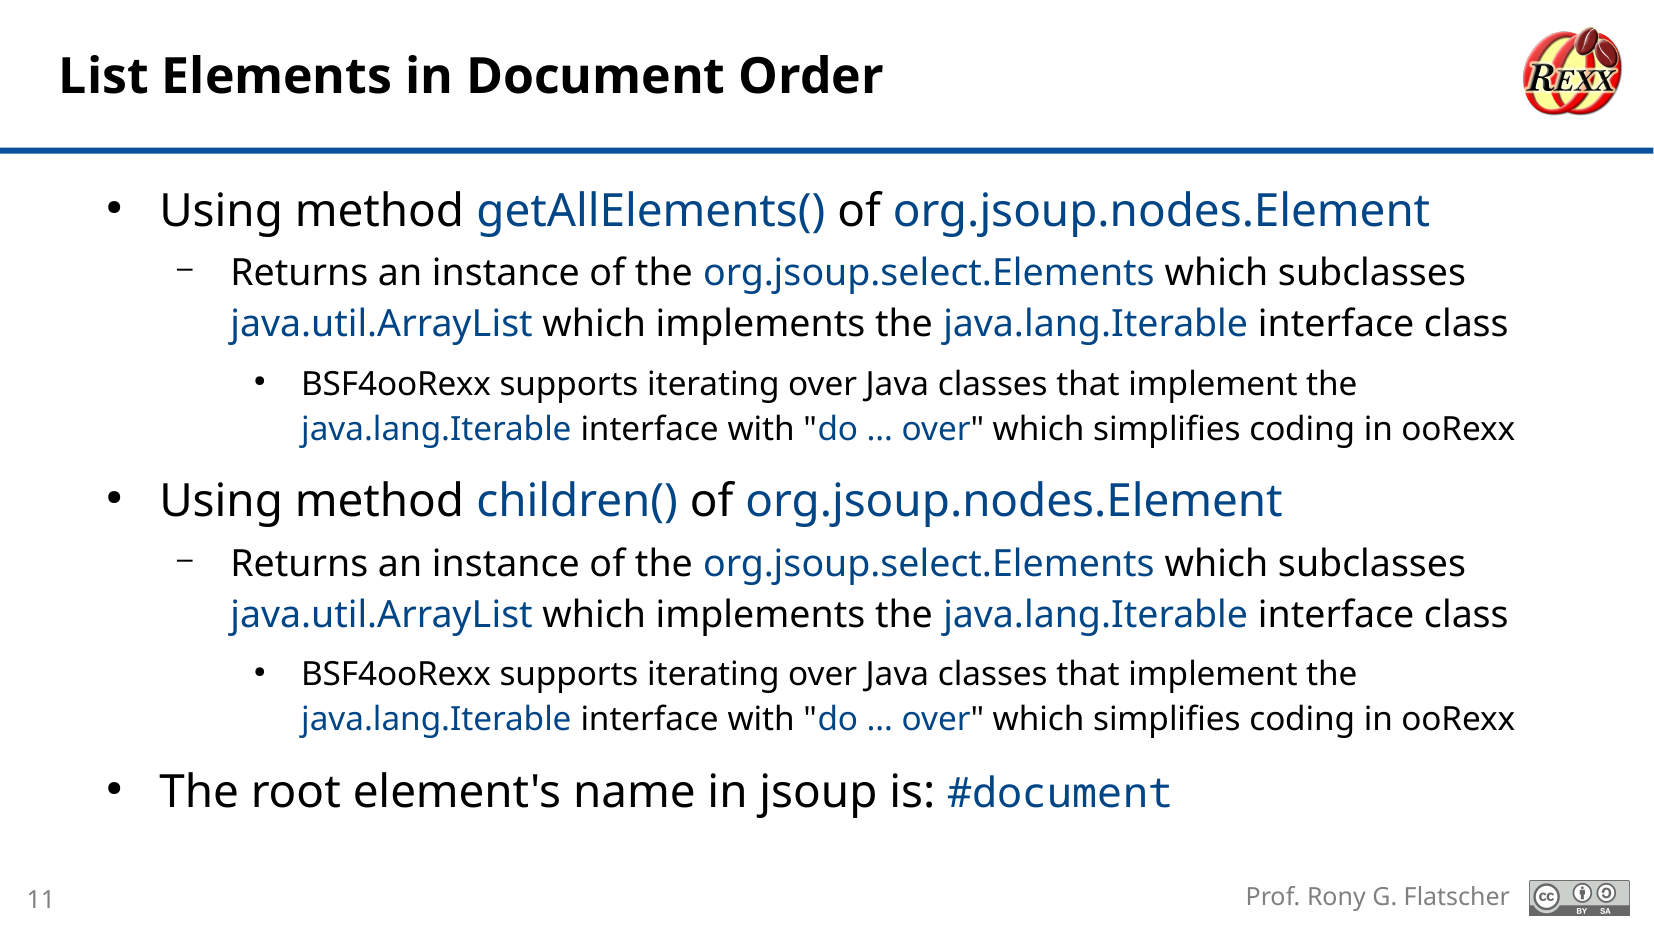

# List Elements in Document Order
Using method getAllElements() of org.jsoup.nodes.Element
Returns an instance of the org.jsoup.select.Elements which subclasses java.util.ArrayList which implements the java.lang.Iterable interface class
BSF4ooRexx supports iterating over Java classes that implement the java.lang.Iterable interface with "do … over" which simplifies coding in ooRexx
Using method children() of org.jsoup.nodes.Element
Returns an instance of the org.jsoup.select.Elements which subclasses java.util.ArrayList which implements the java.lang.Iterable interface class
BSF4ooRexx supports iterating over Java classes that implement the java.lang.Iterable interface with "do … over" which simplifies coding in ooRexx
The root element's name in jsoup is: #document